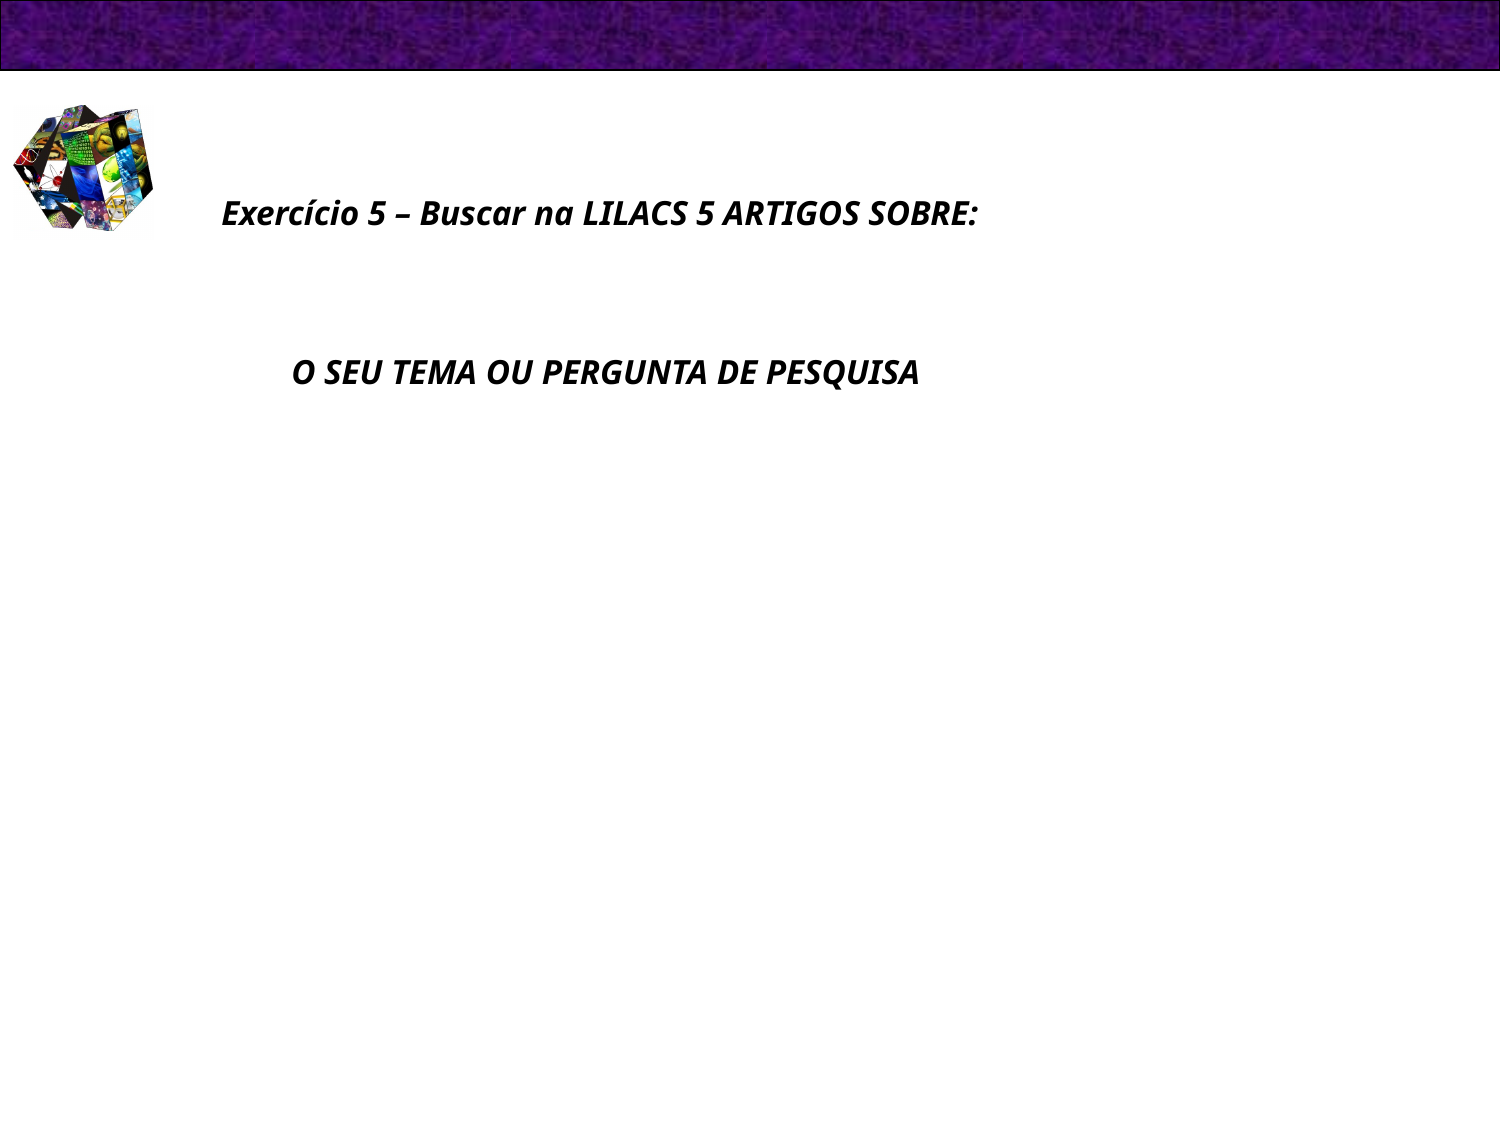

Exercício 5 – Buscar na LILACS 5 ARTIGOS SOBRE:
 O SEU TEMA OU PERGUNTA DE PESQUISA